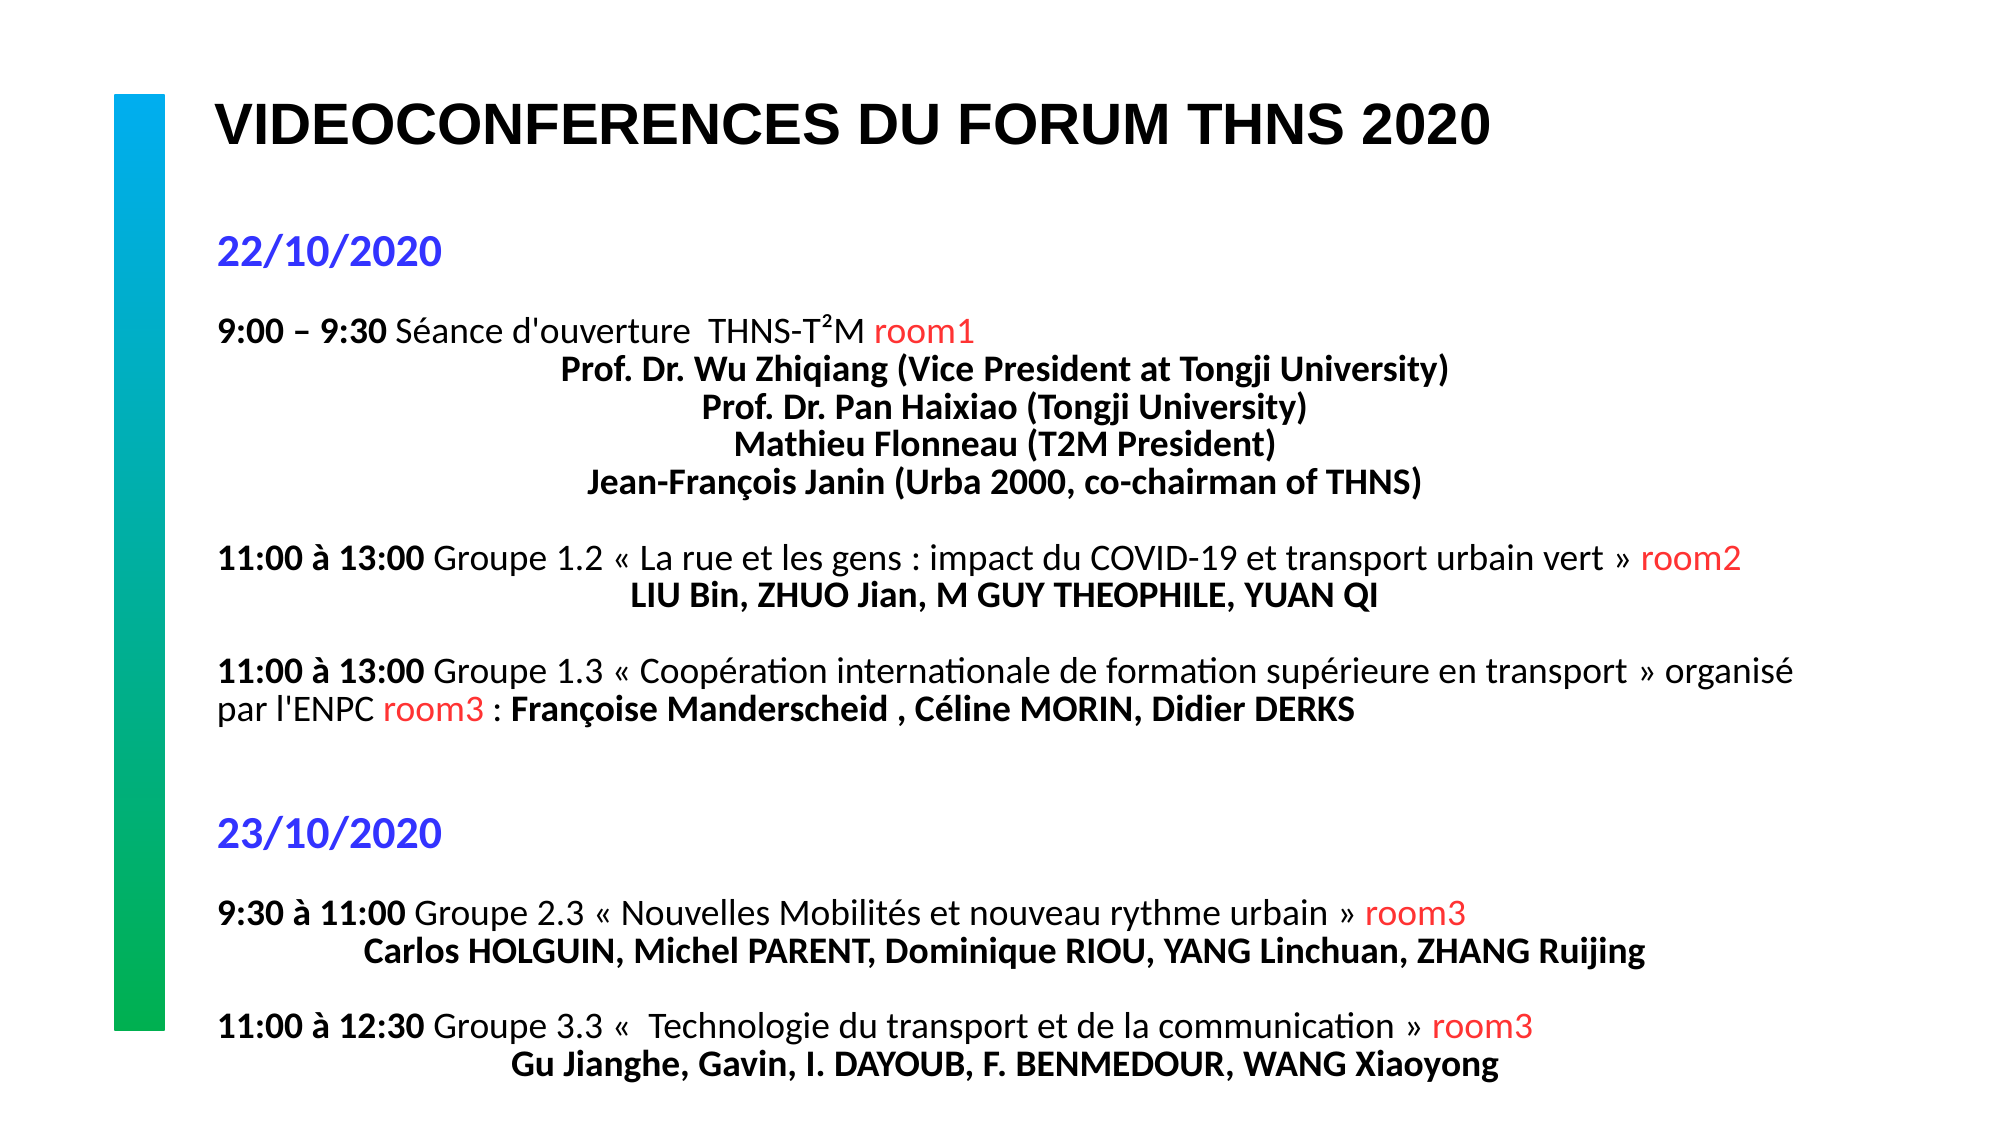

VIDEOCONFERENCES DU FORUM THNS 2020
22/10/2020
9:00 – 9:30 Séance d'ouverture THNS-T²M room1
Prof. Dr. Wu Zhiqiang (Vice President at Tongji University)
Prof. Dr. Pan Haixiao (Tongji University)
Mathieu Flonneau (T2M President)
Jean-François Janin (Urba 2000, co-chairman of THNS)
11:00 à 13:00 Groupe 1.2 « La rue et les gens : impact du COVID-19 et transport urbain vert » room2
LIU Bin, ZHUO Jian, M GUY THEOPHILE, YUAN QI
11:00 à 13:00 Groupe 1.3 « Coopération internationale de formation supérieure en transport » organisé par l'ENPC room3 : Françoise Manderscheid , Céline MORIN, Didier DERKS
23/10/2020
9:30 à 11:00 Groupe 2.3 « Nouvelles Mobilités et nouveau rythme urbain » room3
Carlos HOLGUIN, Michel PARENT, Dominique RIOU, YANG Linchuan, ZHANG Ruijing
11:00 à 12:30 Groupe 3.3 «  Technologie du transport et de la communication » room3
Gu Jianghe, Gavin, I. DAYOUB, F. BENMEDOUR, WANG Xiaoyong